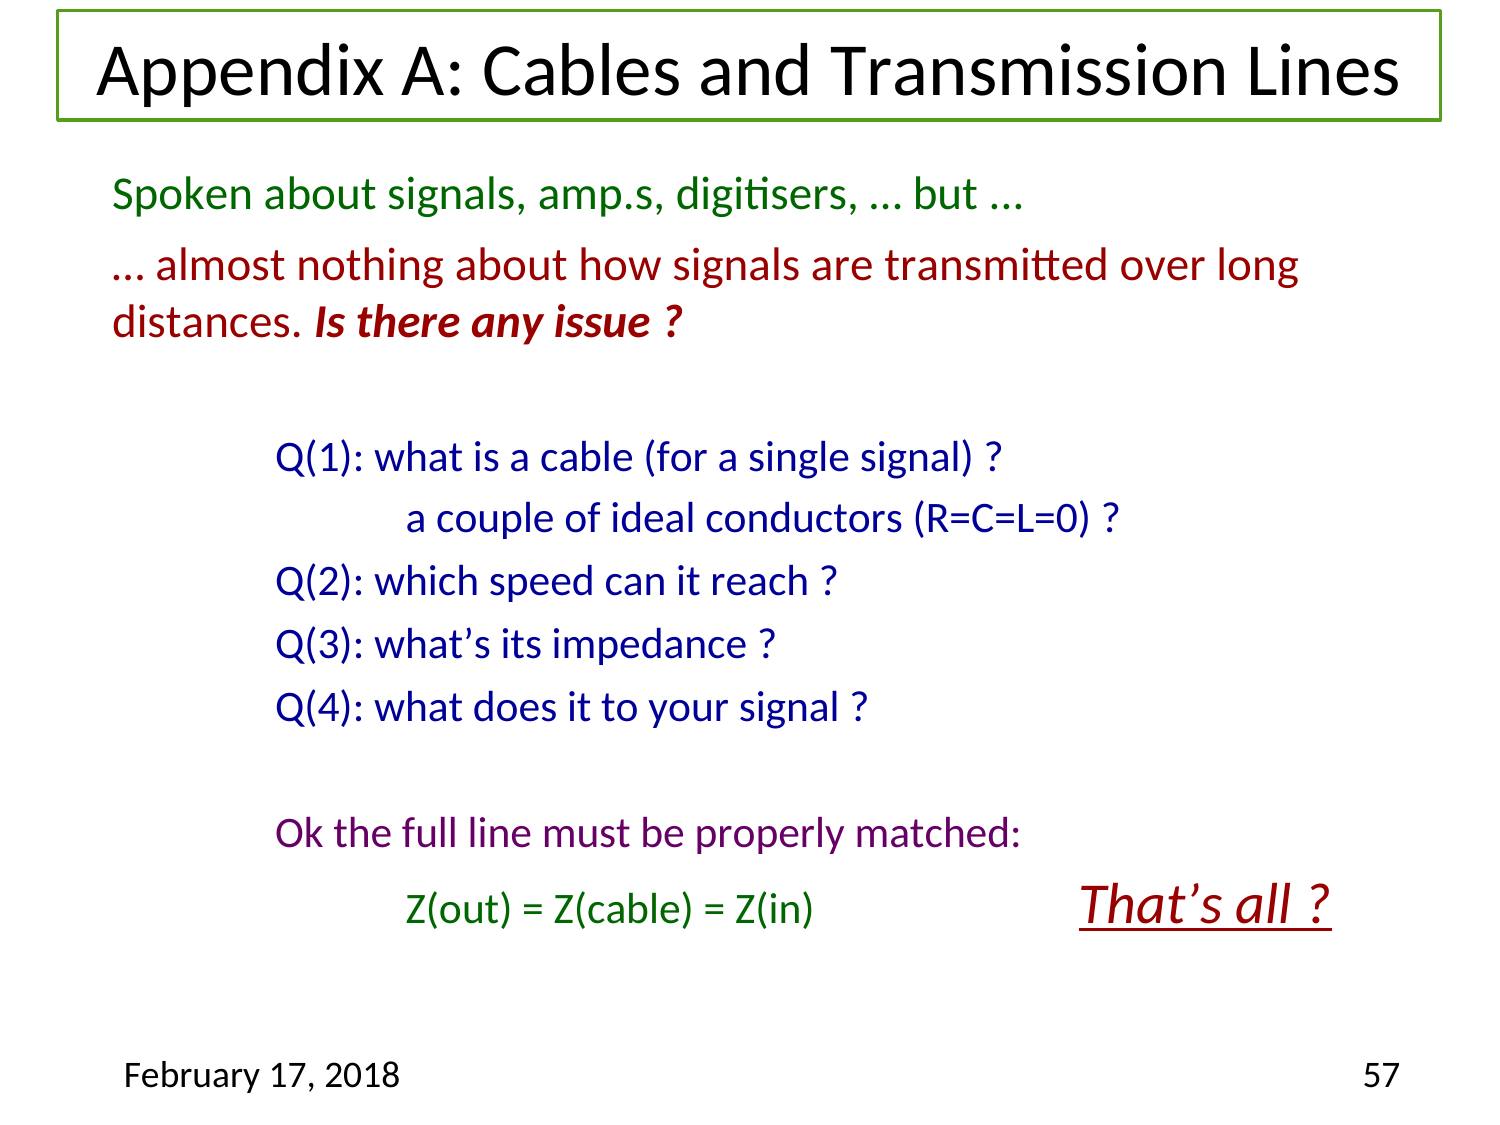

# Appendix A: Cables and Transmission Lines
Spoken about signals, amp.s, digitisers, … but ...
… almost nothing about how signals are transmitted over long distances. Is there any issue ?
Q(1): what is a cable (for a single signal) ?
a couple of ideal conductors (R=C=L=0) ?
Q(2): which speed can it reach ?
Q(3): what’s its impedance ?
Q(4): what does it to your signal ?
Ok the full line must be properly matched:
Z(out) = Z(cable) = Z(in) That’s all ?
17 February 2018
57